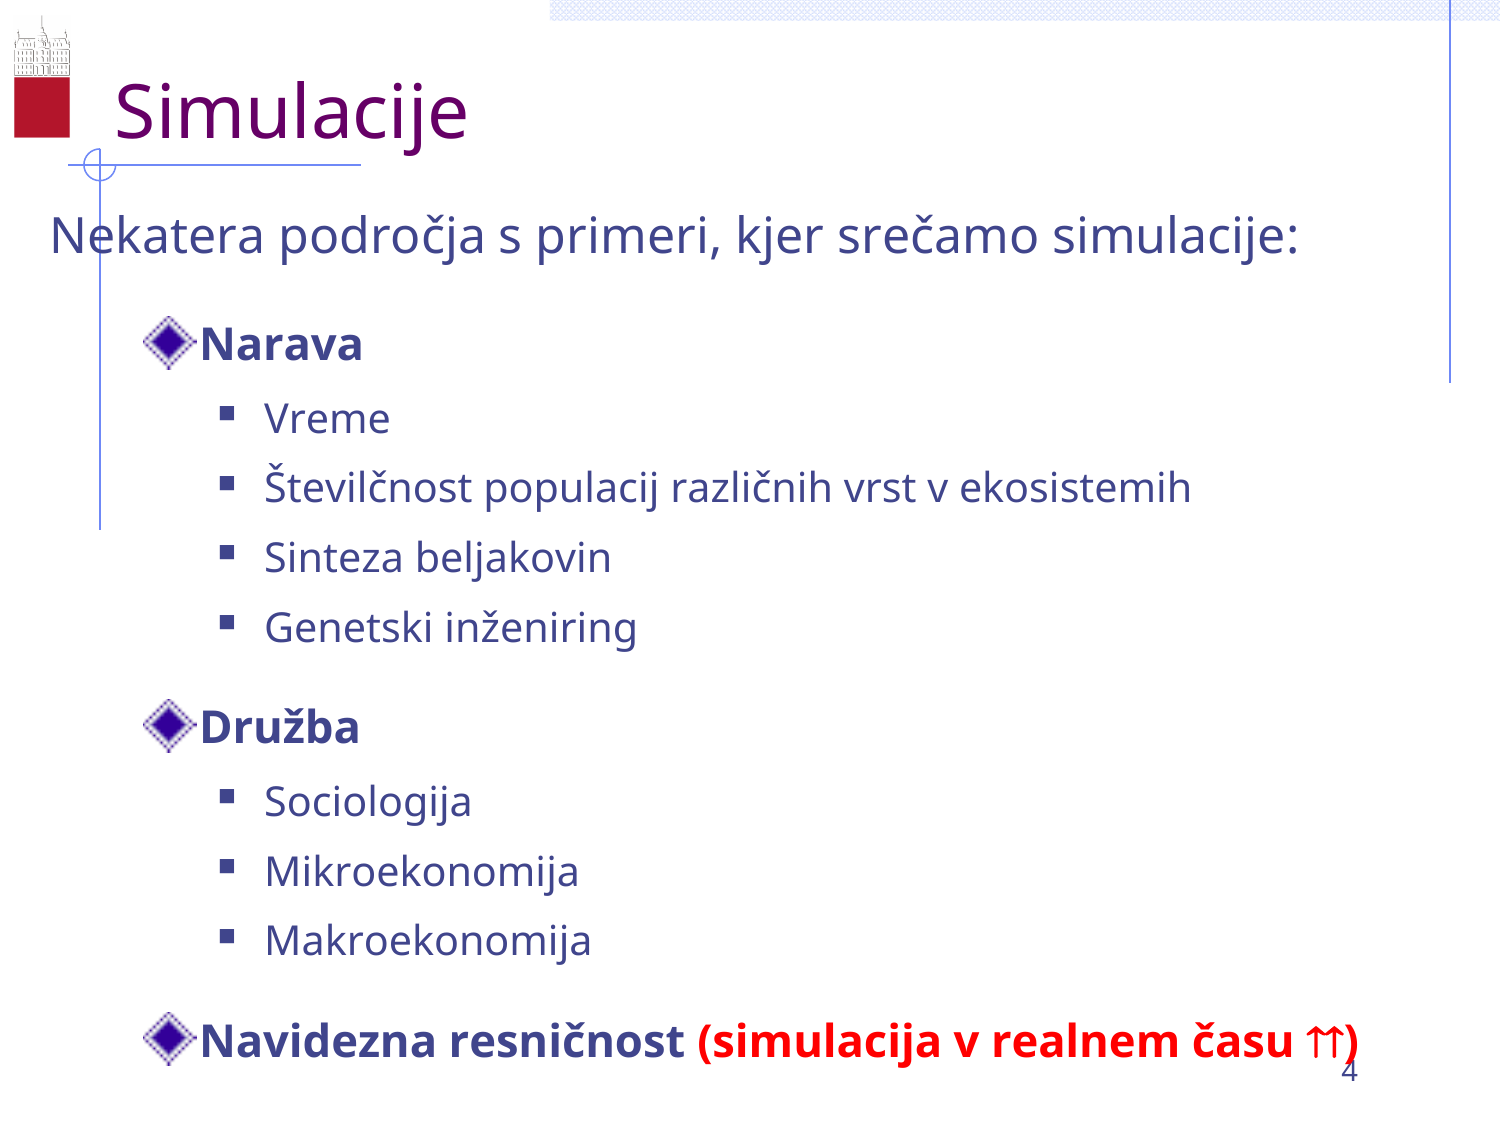

Simulacije
Nekatera področja s primeri, kjer srečamo simulacije:
# Narava
Vreme
Številčnost populacij različnih vrst v ekosistemih
Sinteza beljakovin
Genetski inženiring
Družba
Sociologija
Mikroekonomija
Makroekonomija
Navidezna resničnost (simulacija v realnem času )